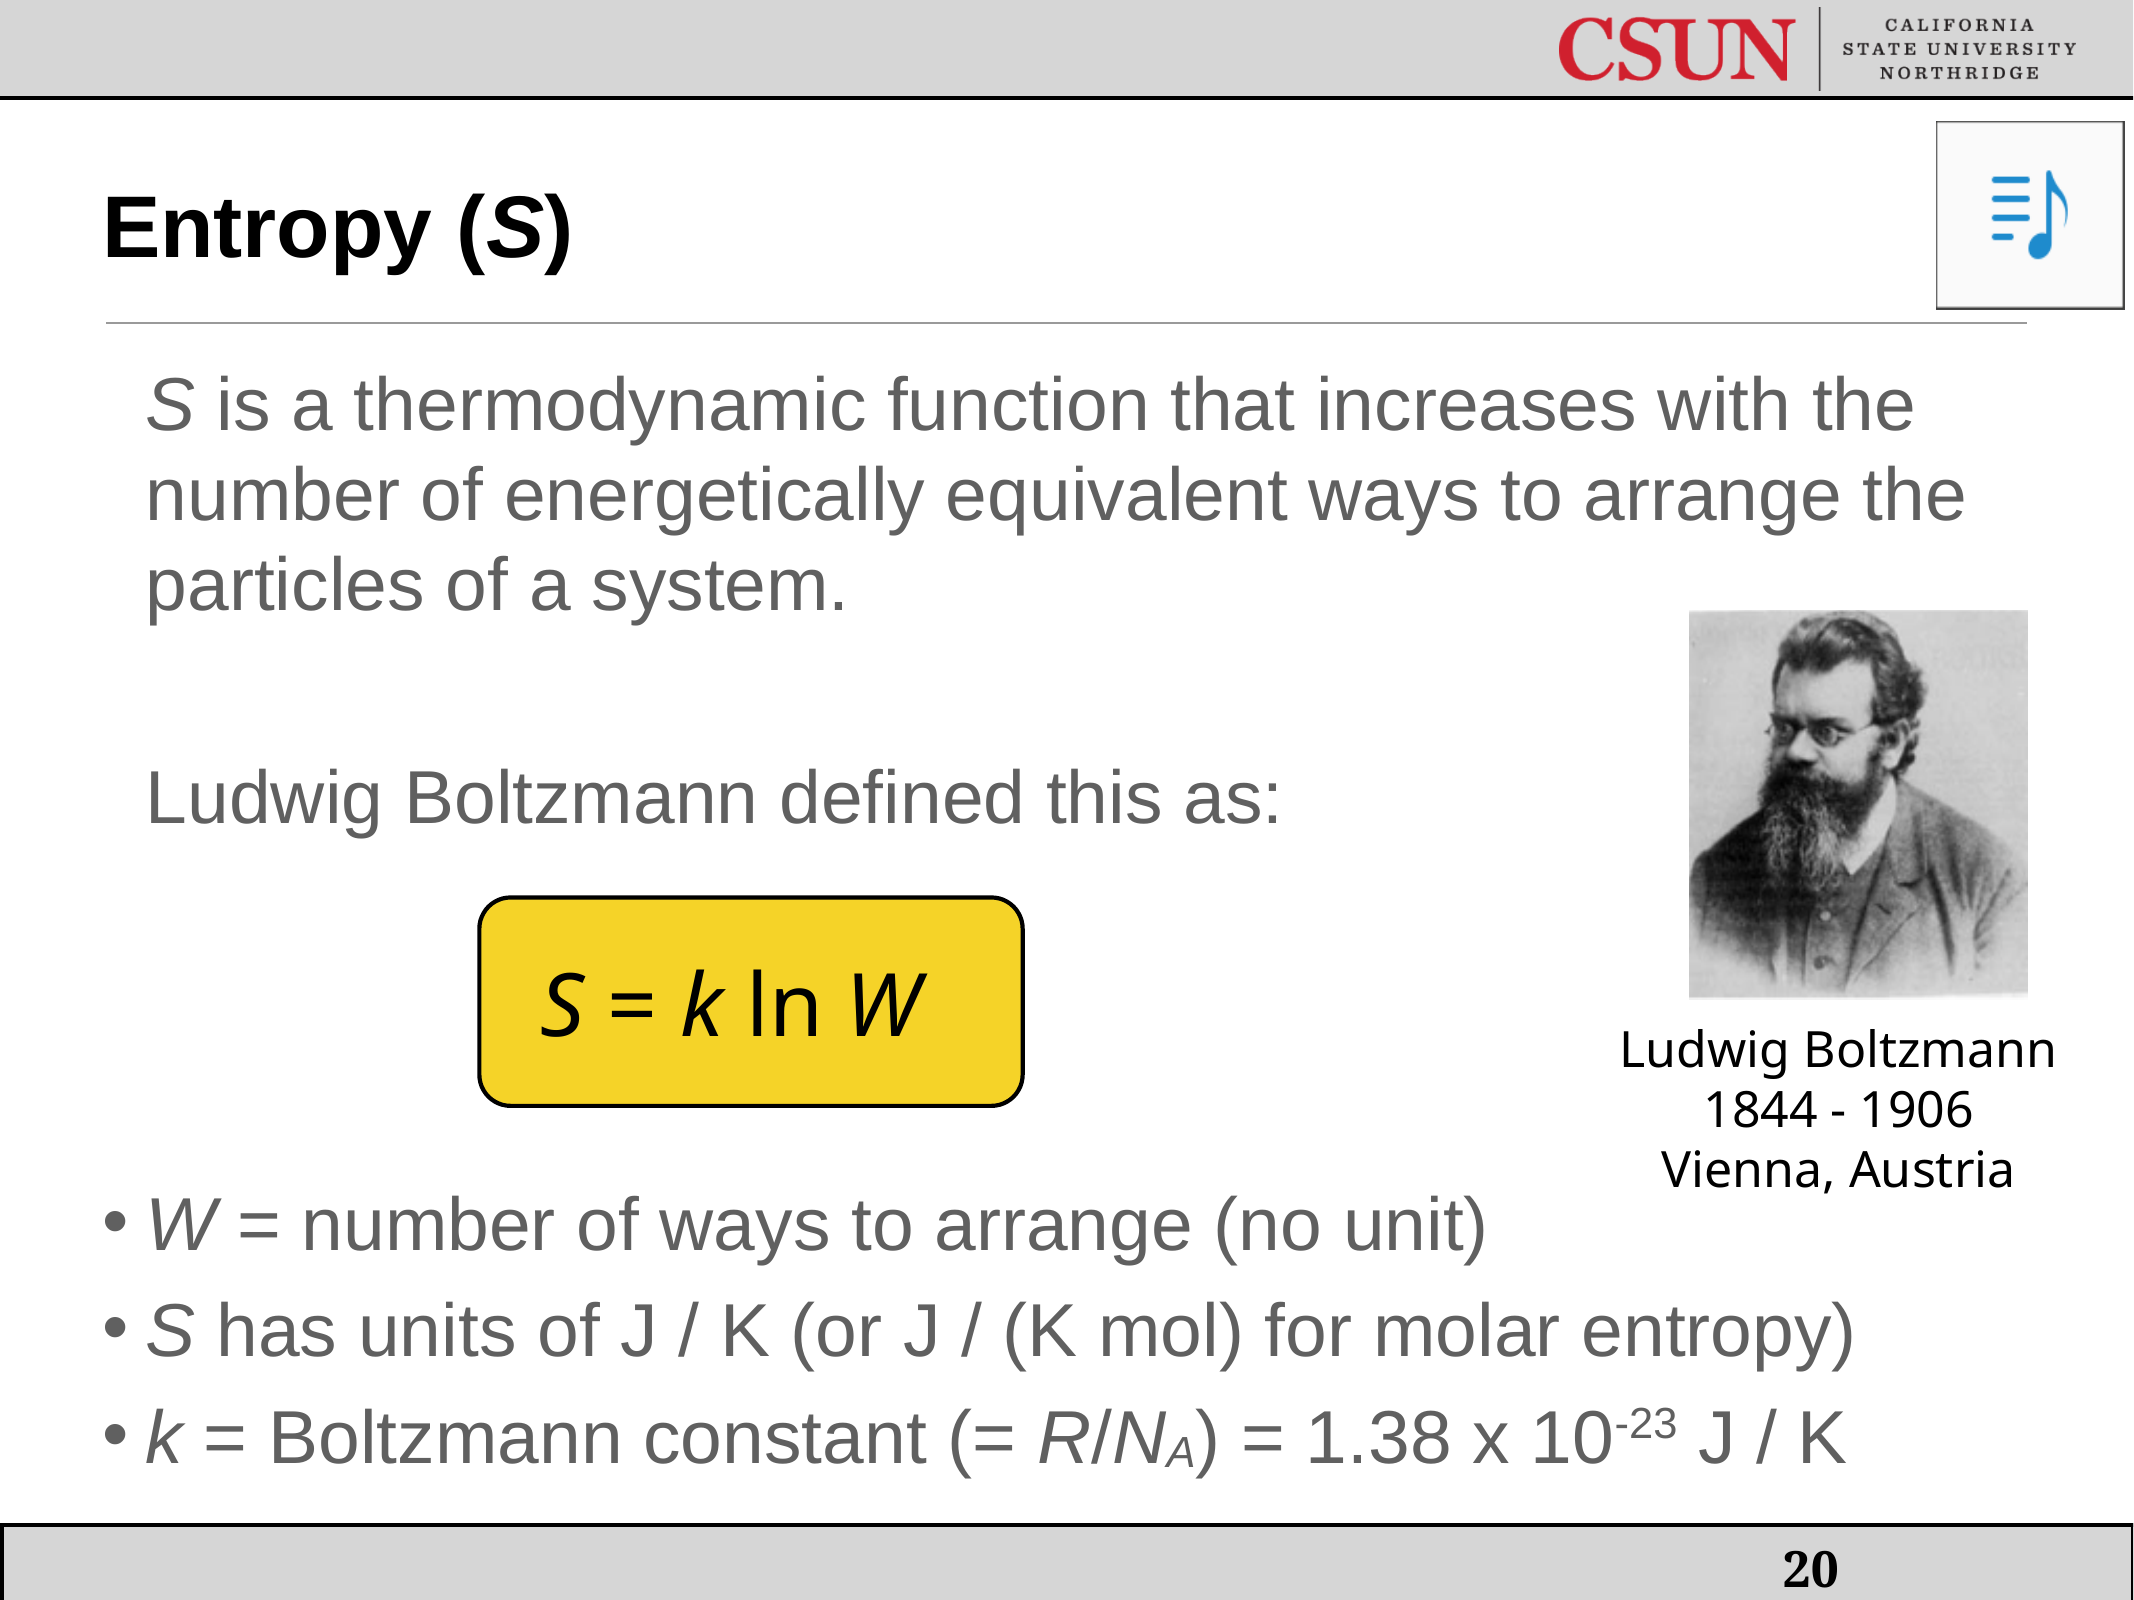

# Entropy (S)
S is a thermodynamic function that increases with the number of energetically equivalent ways to arrange the particles of a system.
Ludwig Boltzmann defined this as:
W = number of ways to arrange (no unit)
S has units of J / K (or J / (K mol) for molar entropy)
k = Boltzmann constant (= R/NA) = 1.38 x 10-23 J / K
S = k ln W
Ludwig Boltzmann
1844 - 1906
Vienna, Austria
20